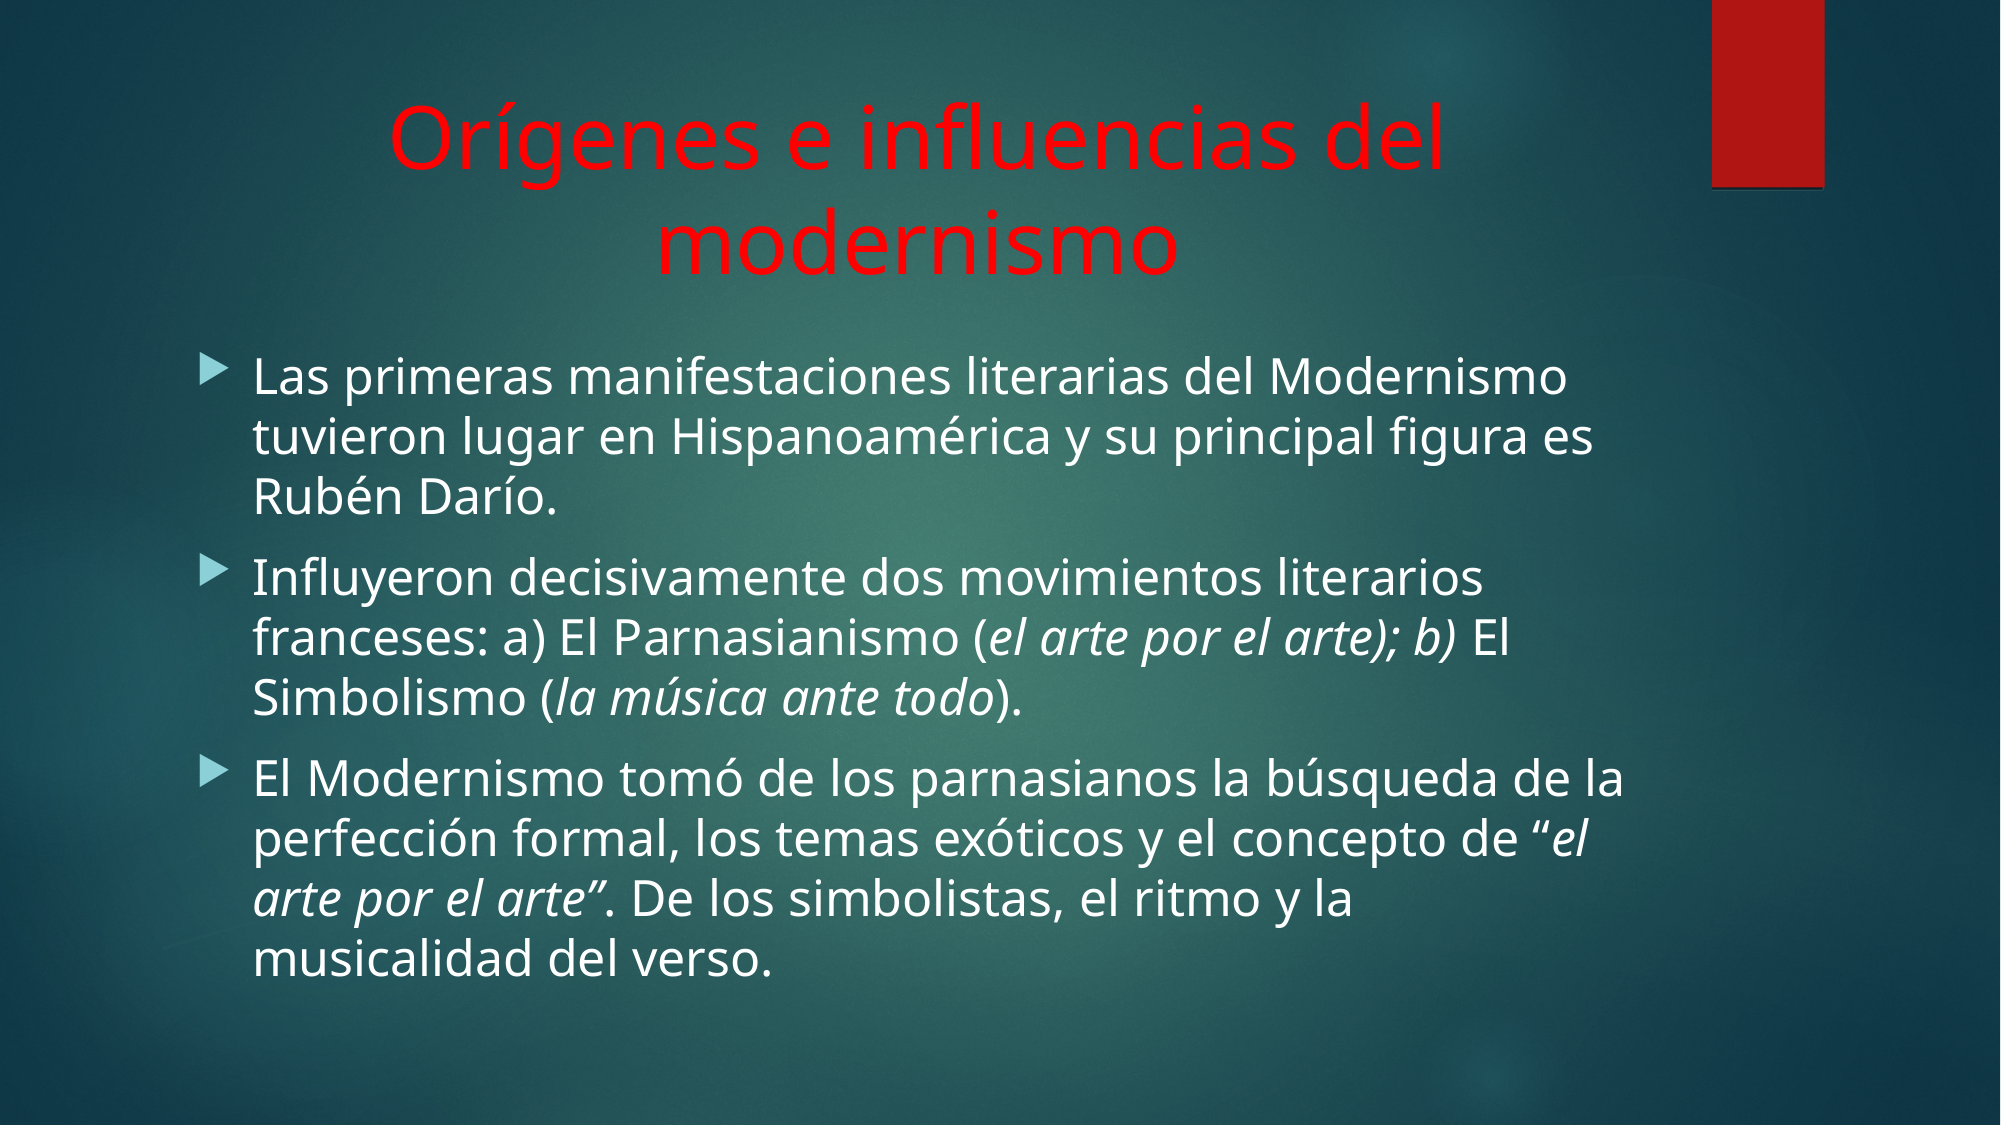

# Orígenes e influencias del modernismo
Las primeras manifestaciones literarias del Modernismo tuvieron lugar en Hispanoamérica y su principal figura es Rubén Darío.
Influyeron decisivamente dos movimientos literarios franceses: a) El Parnasianismo (el arte por el arte); b) El Simbolismo (la música ante todo).
El Modernismo tomó de los parnasianos la búsqueda de la perfección formal, los temas exóticos y el concepto de “el arte por el arte”. De los simbolistas, el ritmo y la musicalidad del verso.